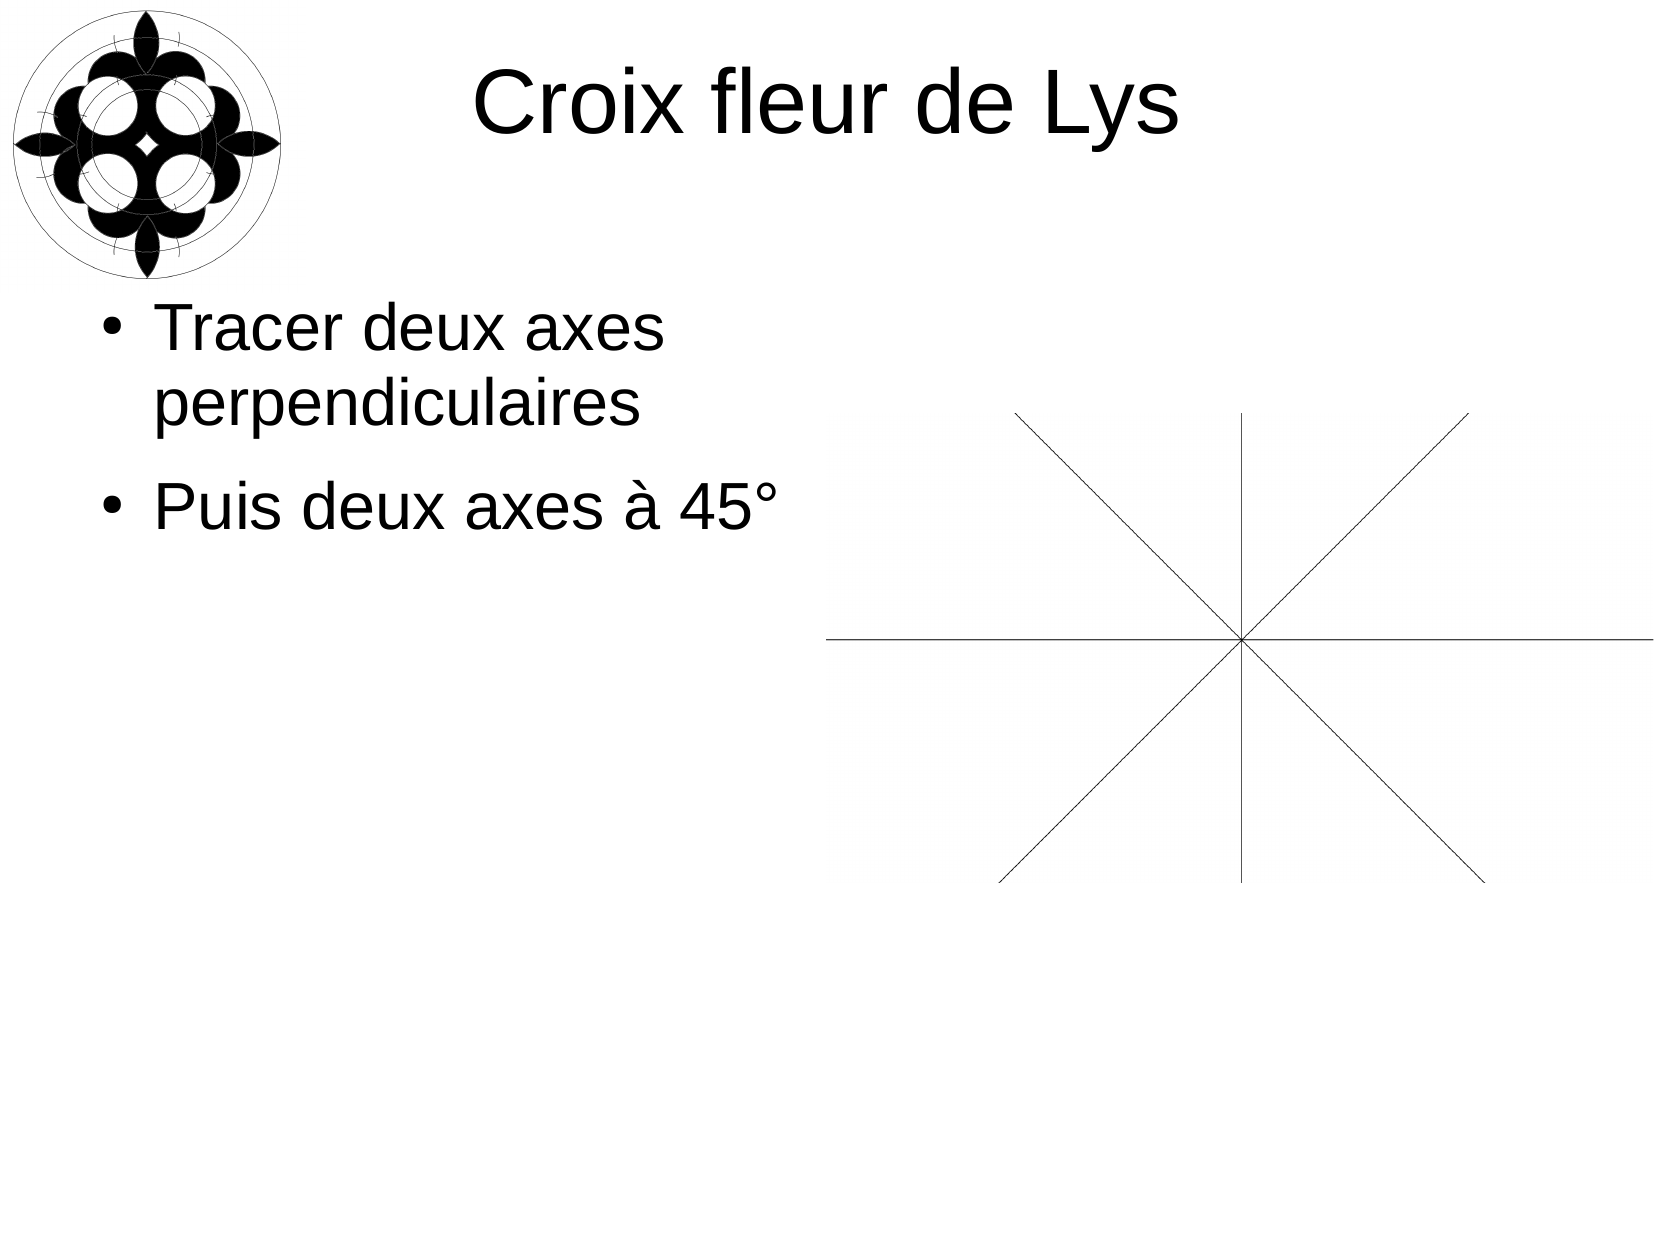

# Croix fleur de Lys
Tracer deux axes perpendiculaires
Puis deux axes à 45°